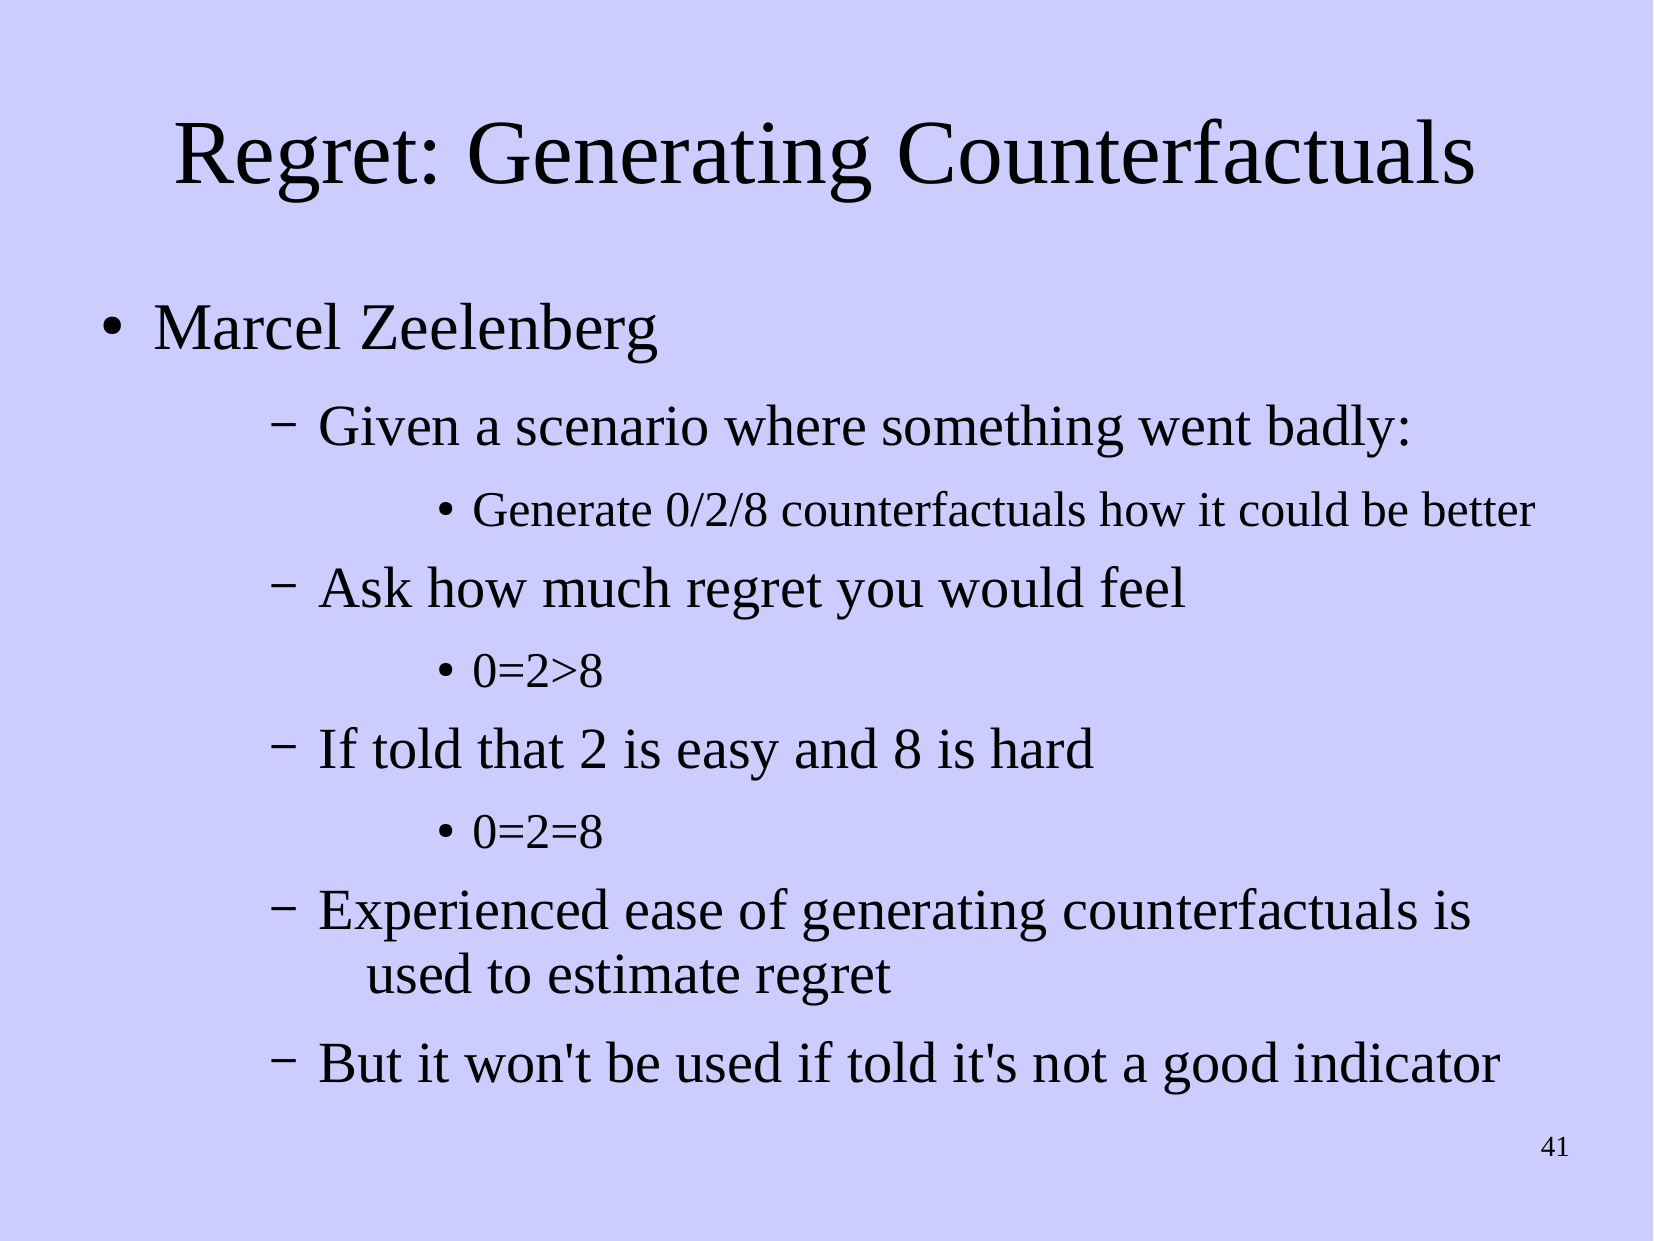

# Regret: Generating Counterfactuals
Marcel Zeelenberg
Given a scenario where something went badly:
Generate 0/2/8 counterfactuals how it could be better
Ask how much regret you would feel
0=2>8
If told that 2 is easy and 8 is hard
0=2=8
Experienced ease of generating counterfactuals is used to estimate regret
But it won't be used if told it's not a good indicator
41